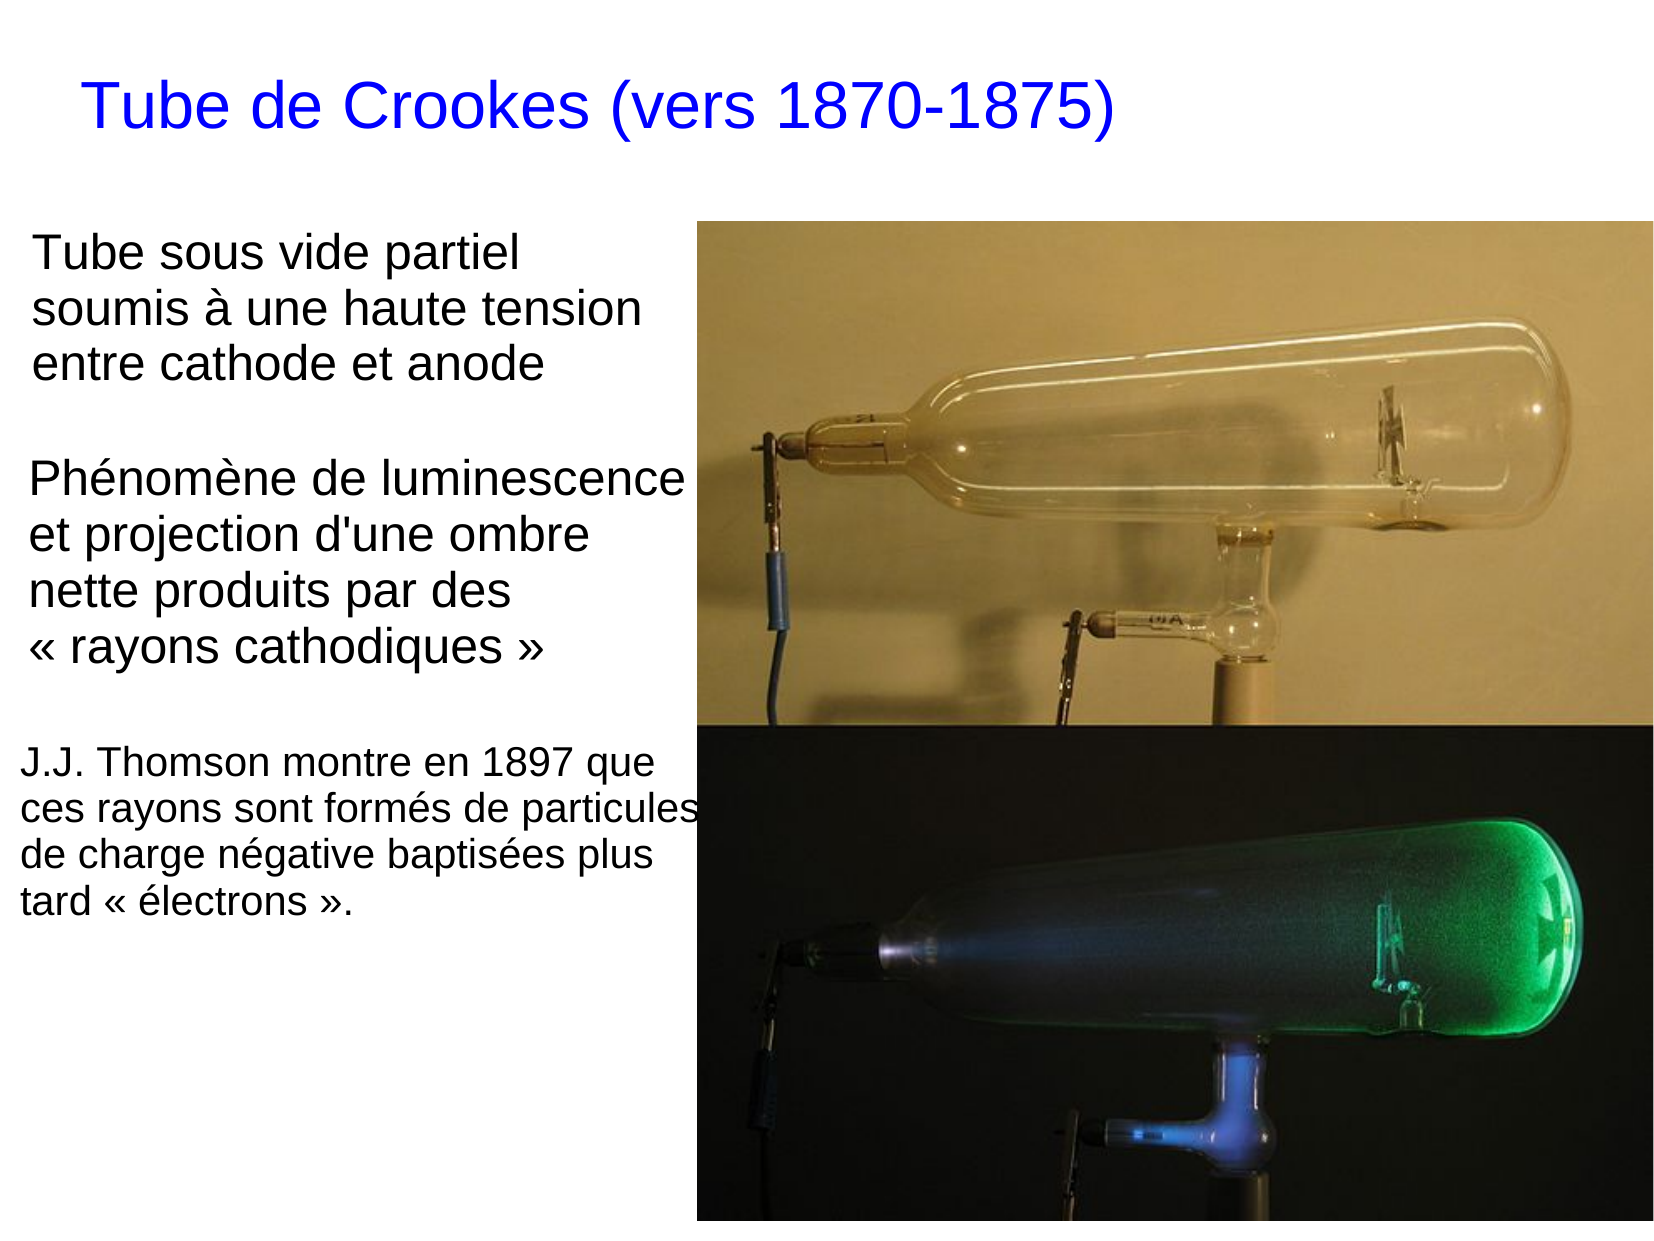

Tube de Crookes (vers 1870-1875)
Tube sous vide partiel
soumis à une haute tension
entre cathode et anode
Phénomène de luminescence
et projection d'une ombre
nette produits par des
« rayons cathodiques »
J.J. Thomson montre en 1897 que
ces rayons sont formés de particules
de charge négative baptisées plus
tard « électrons ».